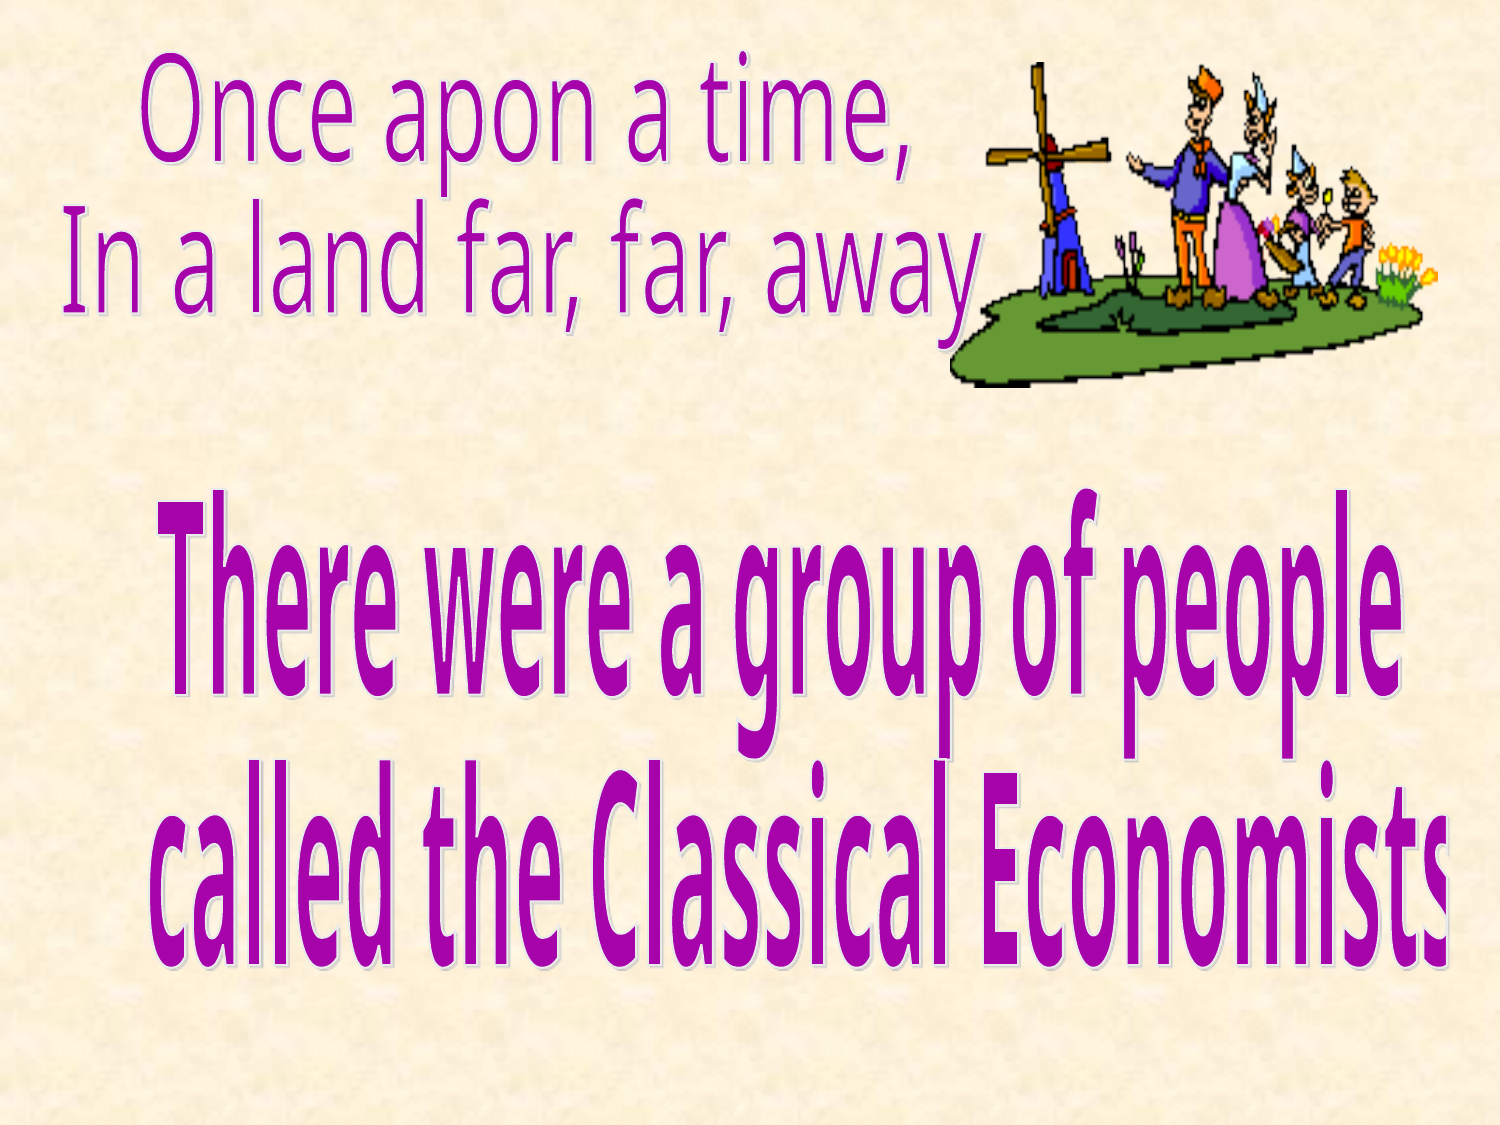

Once apon a time,
In a land far, far, away
There were a group of people
 called the Classical Economists